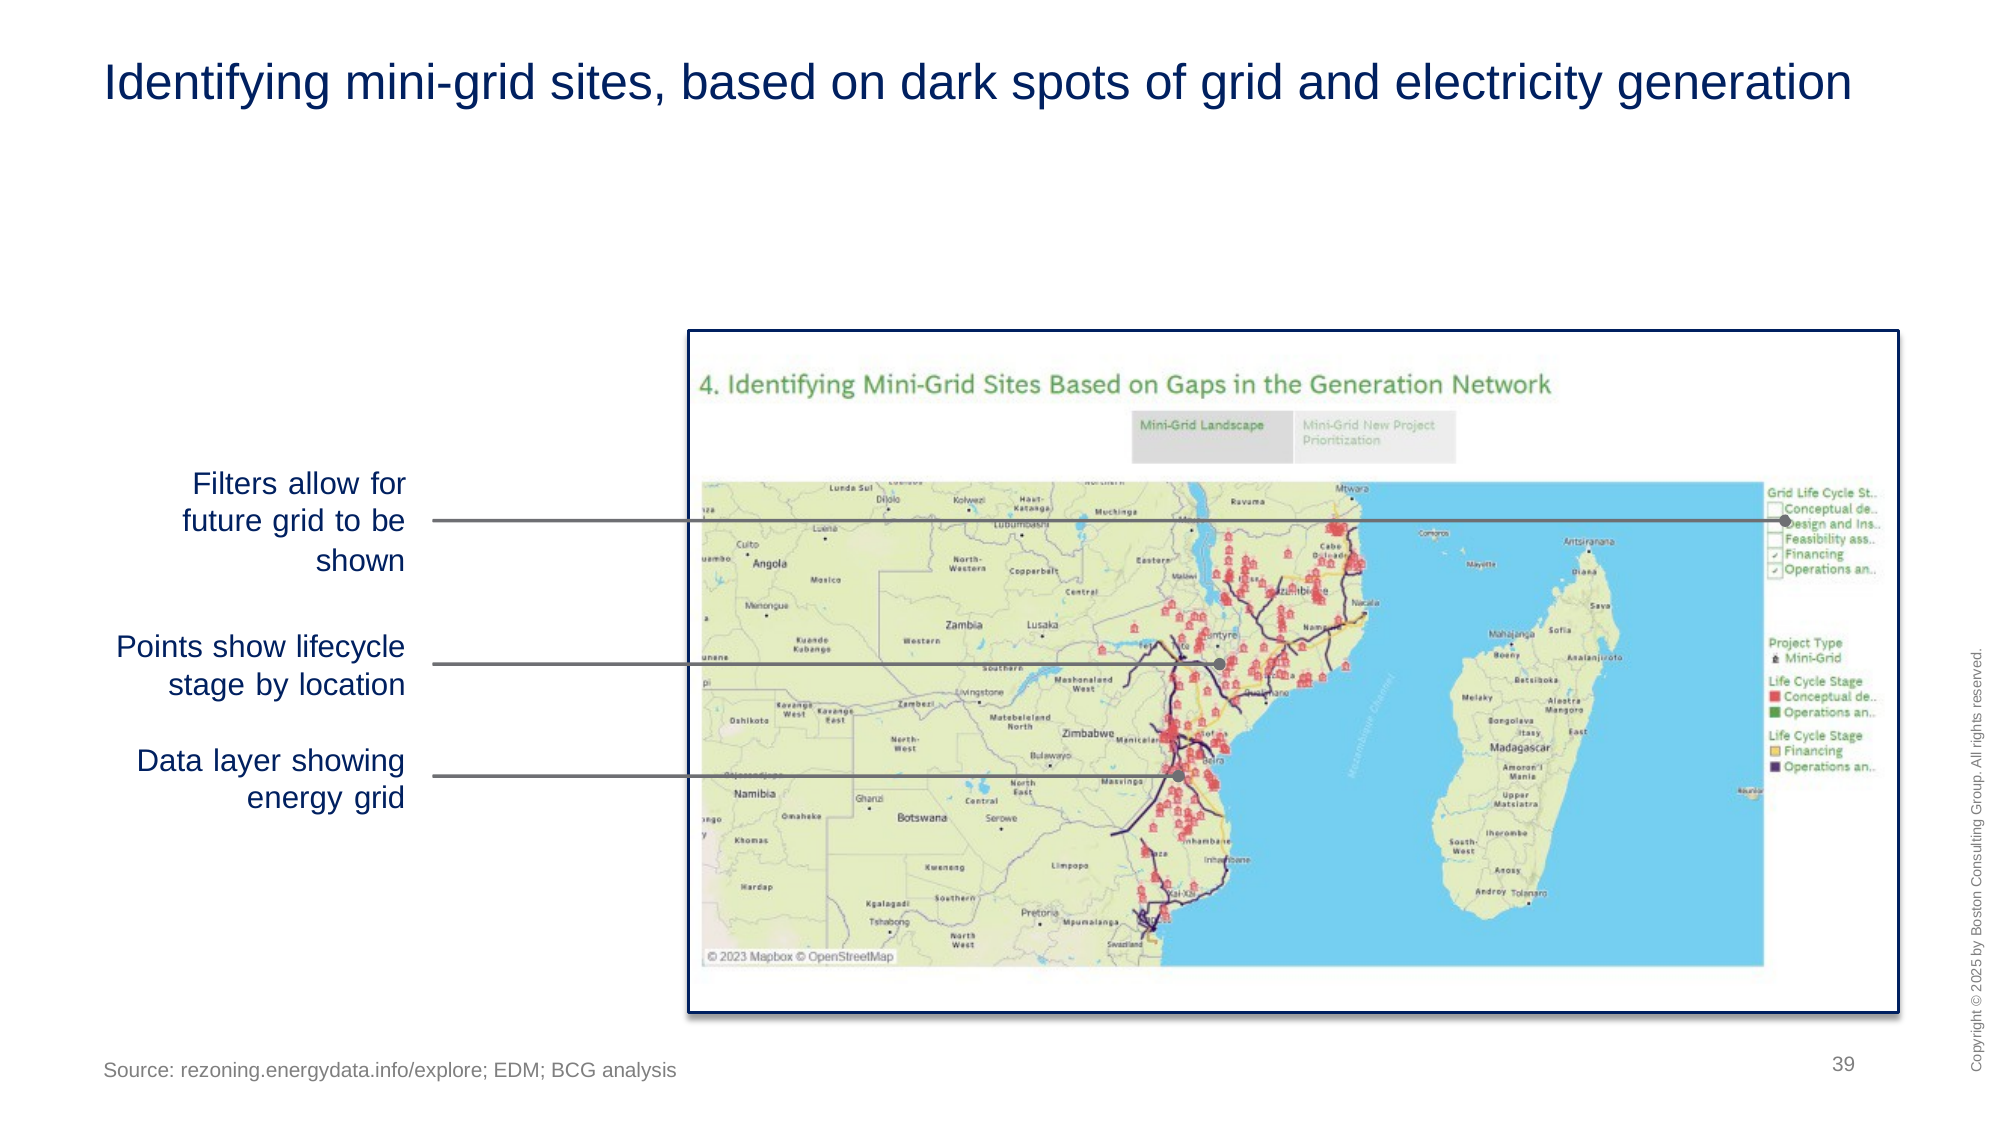

# Identifying mini-grid sites, based on dark spots of grid and electricity generation
Filters allow for future grid to be
shown
Points show lifecycle stage by location
Data layer showing
energy grid
Source: rezoning.energydata.info/explore; EDM; BCG analysis